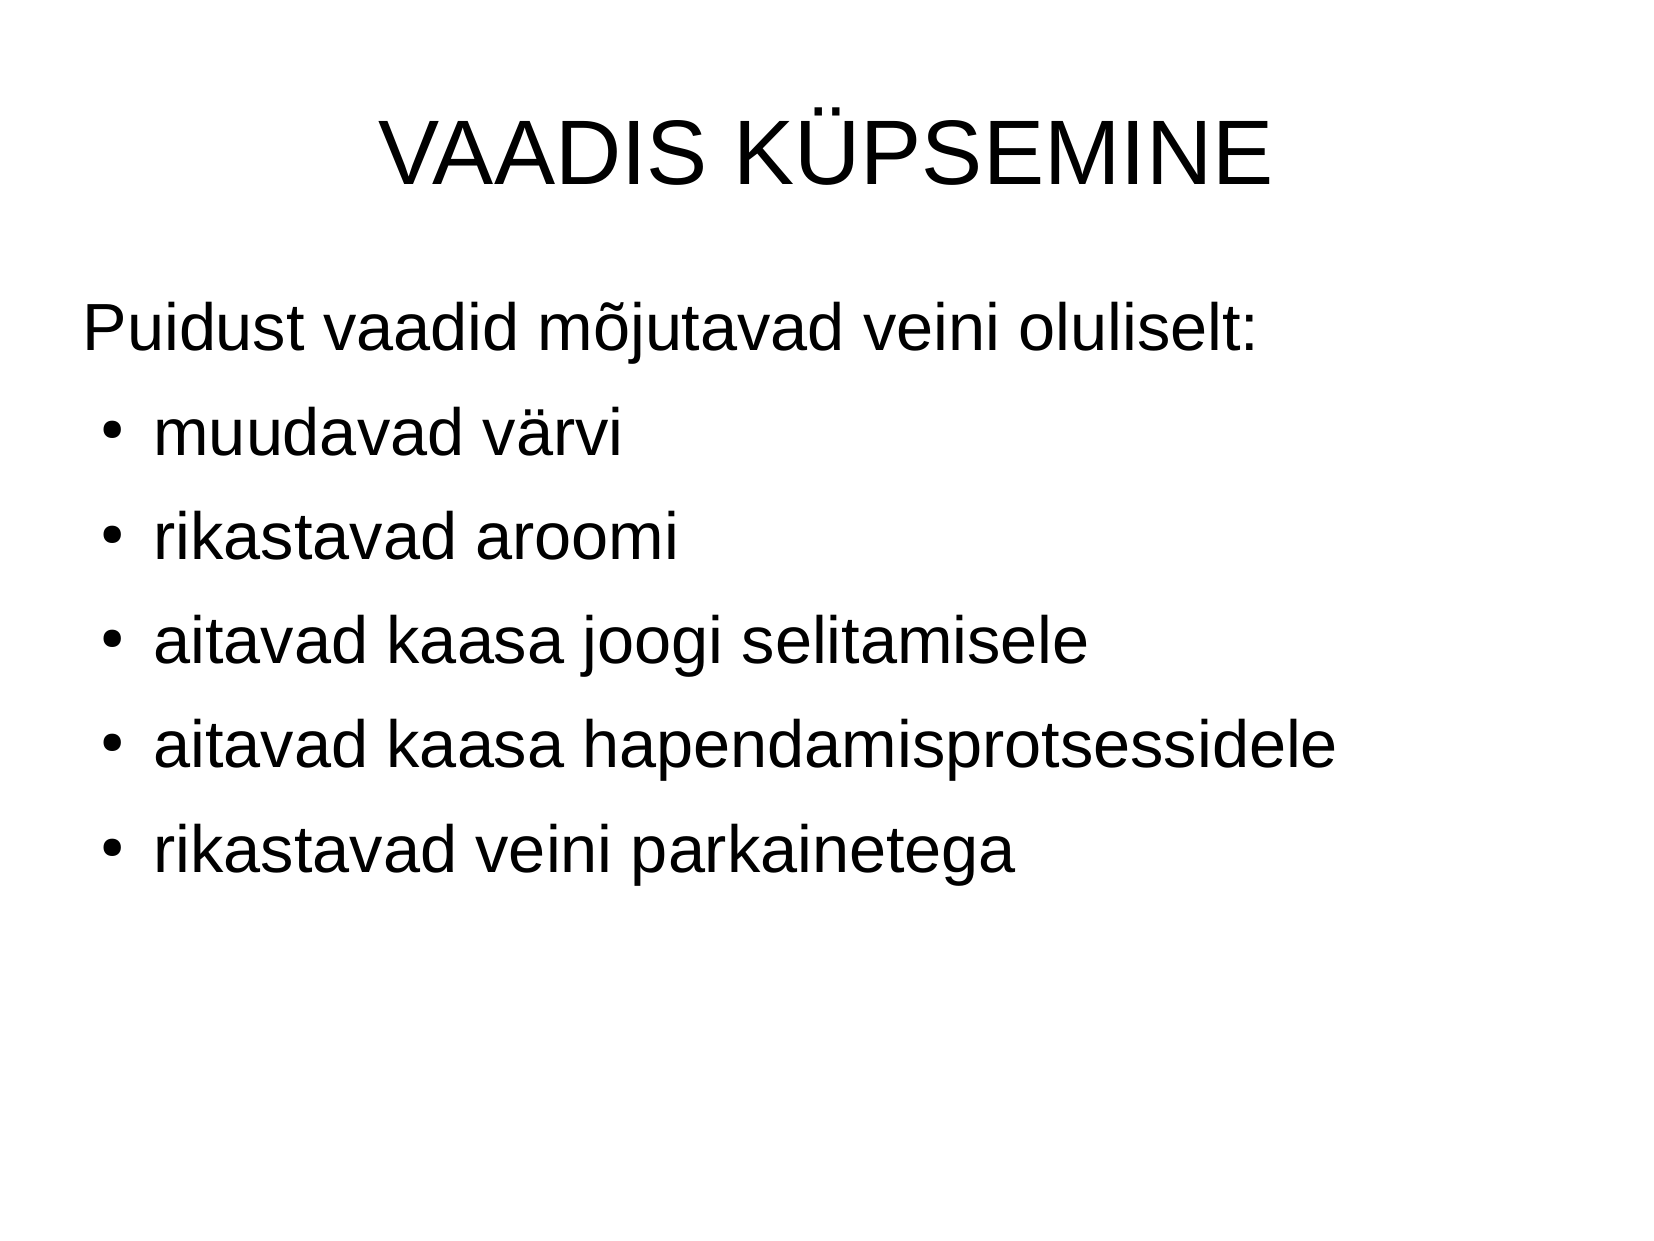

# VAADIS KÜPSEMINE
Puidust vaadid mõjutavad veini oluliselt:
muudavad värvi
rikastavad aroomi
aitavad kaasa joogi selitamisele
aitavad kaasa hapendamisprotsessidele
rikastavad veini parkainetega